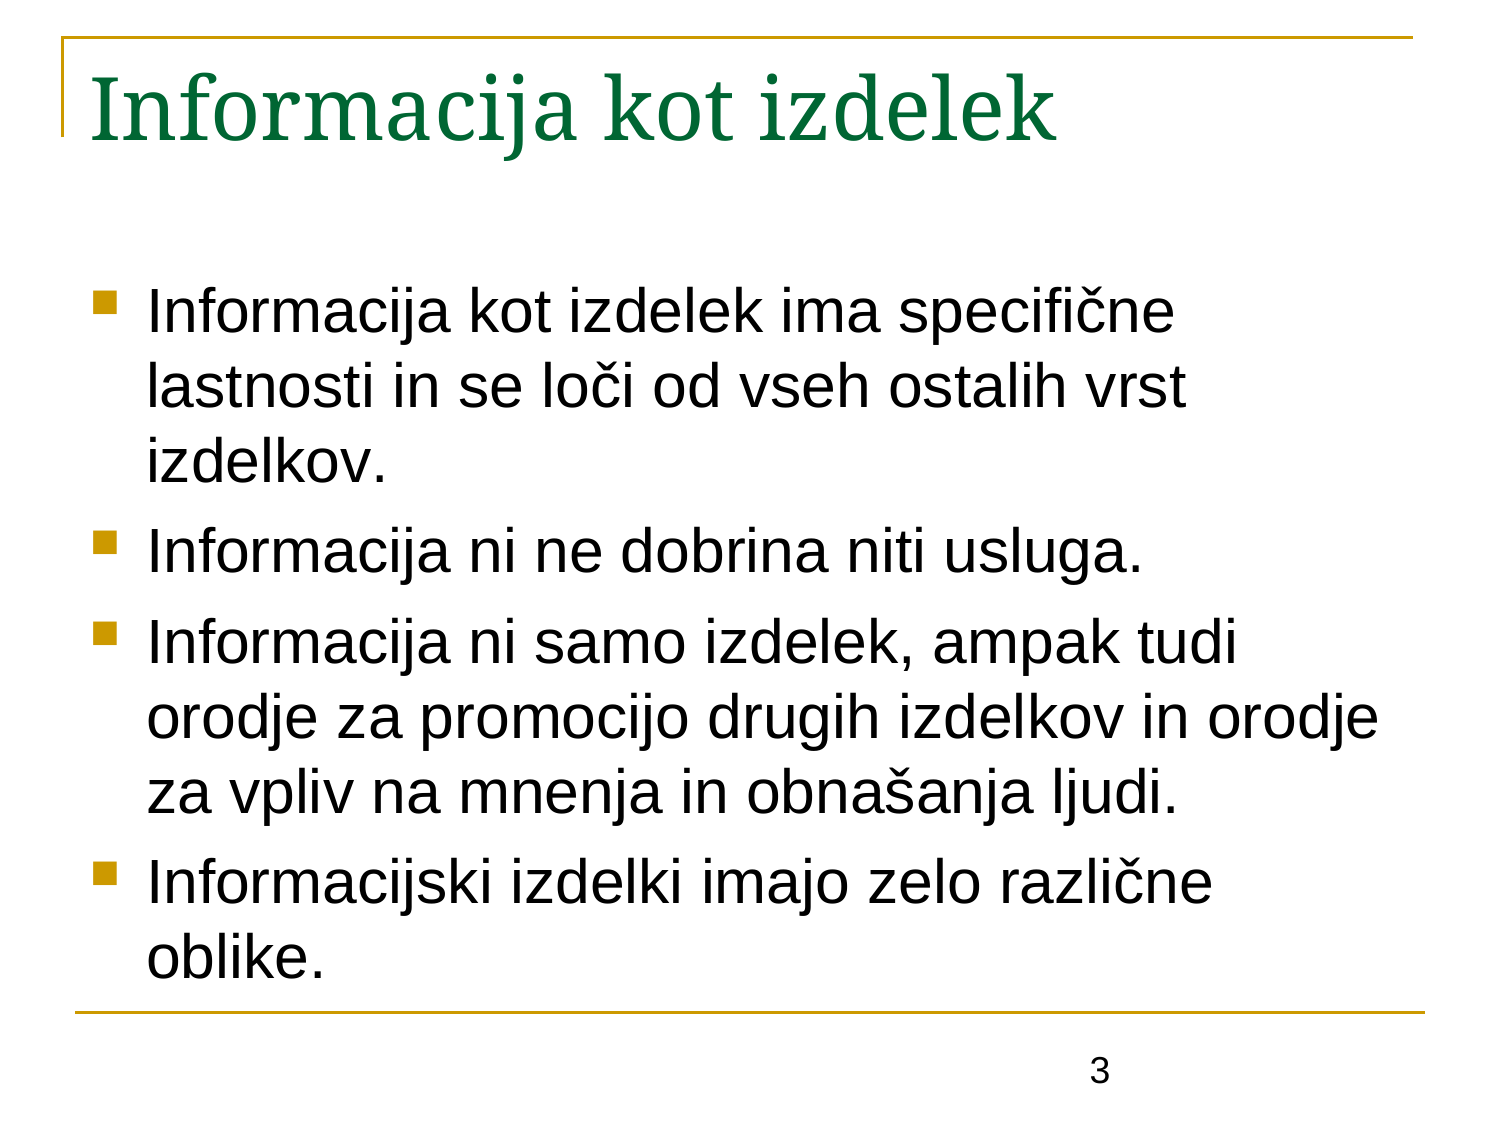

# Informacija kot izdelek
Informacija kot izdelek ima specifične lastnosti in se loči od vseh ostalih vrst izdelkov.
Informacija ni ne dobrina niti usluga.
Informacija ni samo izdelek, ampak tudi orodje za promocijo drugih izdelkov in orodje za vpliv na mnenja in obnašanja ljudi.
Informacijski izdelki imajo zelo različne oblike.
3